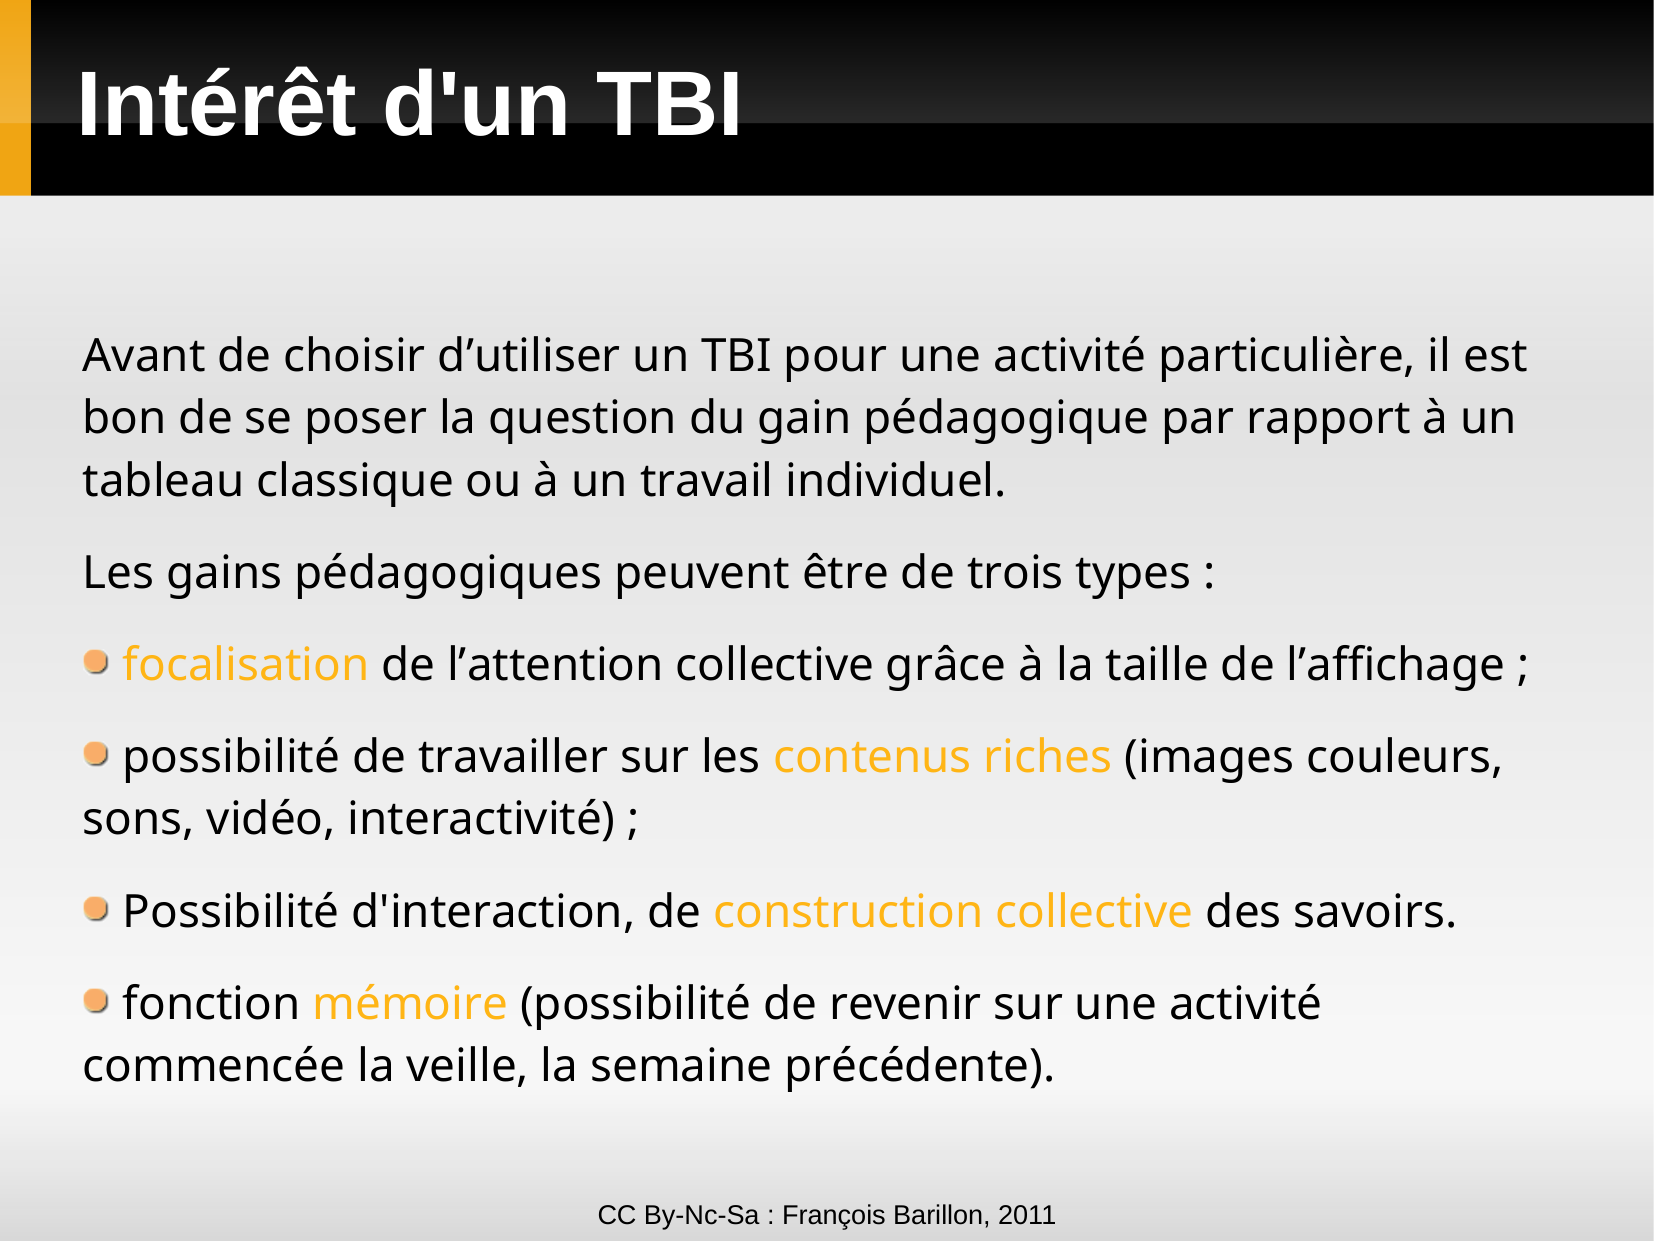

# Intérêt d'un TBI
Avant de choisir d’utiliser un TBI pour une activité particulière, il est bon de se poser la question du gain pédagogique par rapport à un tableau classique ou à un travail individuel.
Les gains pédagogiques peuvent être de trois types :
 focalisation de l’attention collective grâce à la taille de l’affichage ;
 possibilité de travailler sur les contenus riches (images couleurs, sons, vidéo, interactivité) ;
 Possibilité d'interaction, de construction collective des savoirs.
 fonction mémoire (possibilité de revenir sur une activité commencée la veille, la semaine précédente).